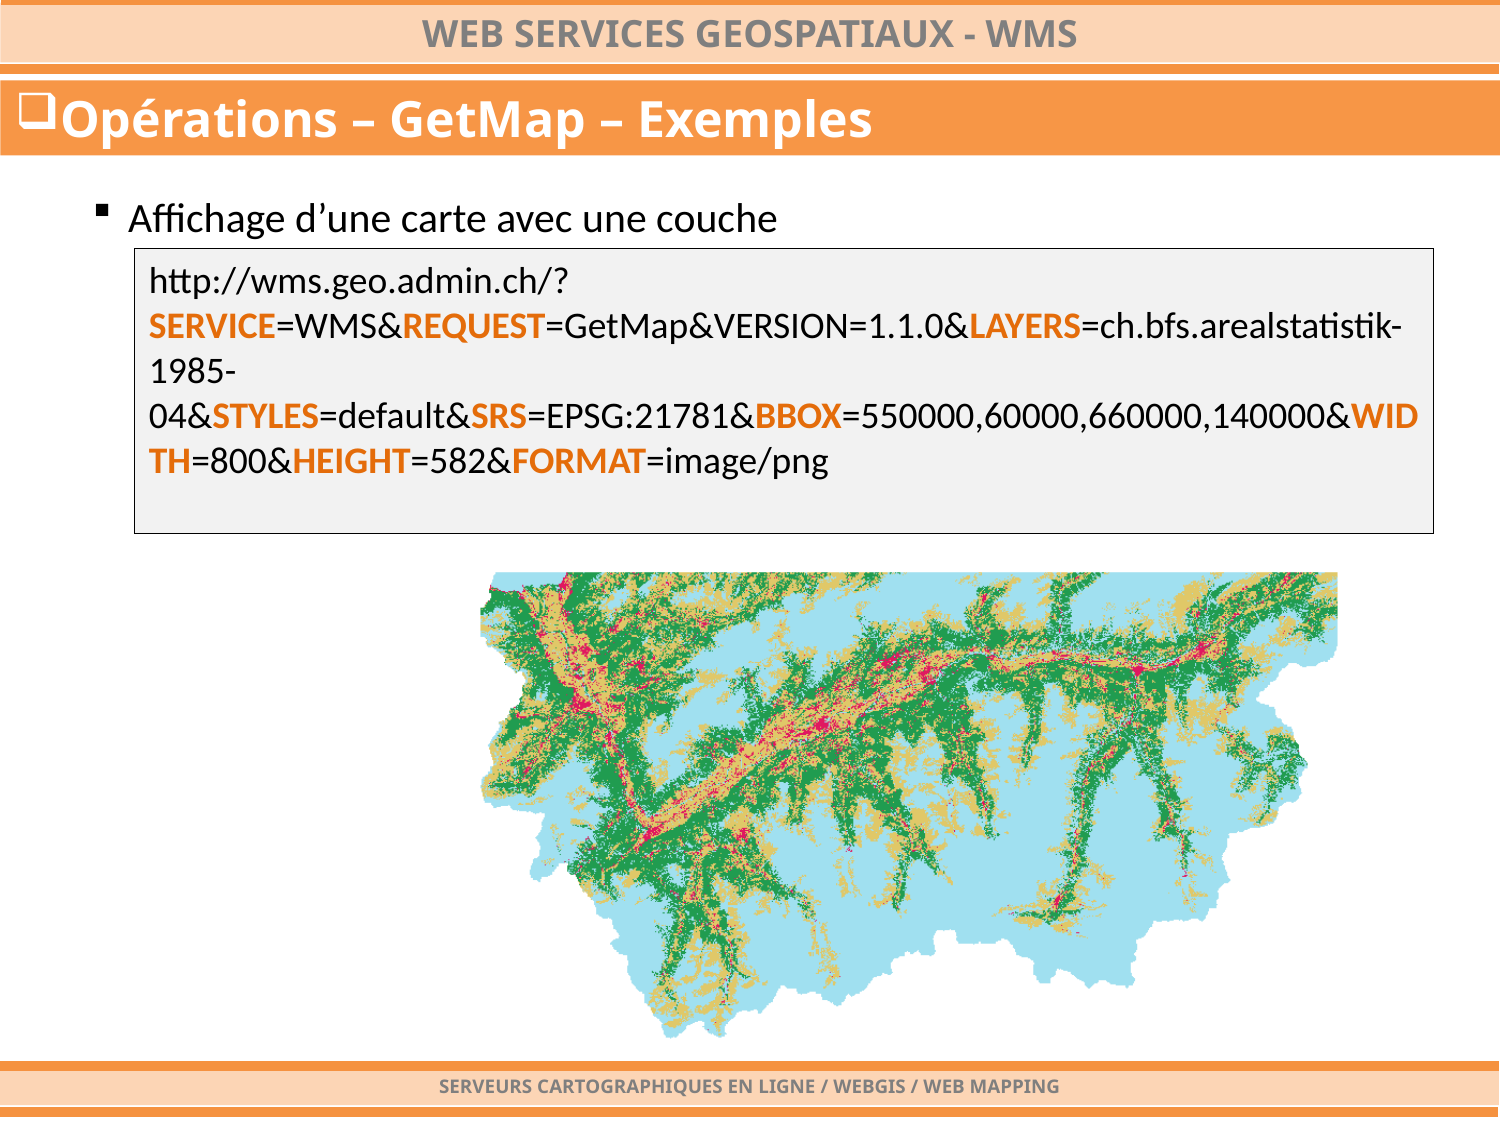

WEB SERVICES GEOSPATIAUX - WMS
Opérations – GetMap – Exemples
Affichage d’une carte avec une couche
http://wms.geo.admin.ch/?SERVICE=WMS&REQUEST=GetMap&VERSION=1.1.0&LAYERS=ch.bfs.arealstatistik-1985-04&STYLES=default&SRS=EPSG:21781&BBOX=550000,60000,660000,140000&WIDTH=800&HEIGHT=582&FORMAT=image/png
SERVEURS CARTOGRAPHIQUES EN LIGNE / WEBGIS / WEB MAPPING